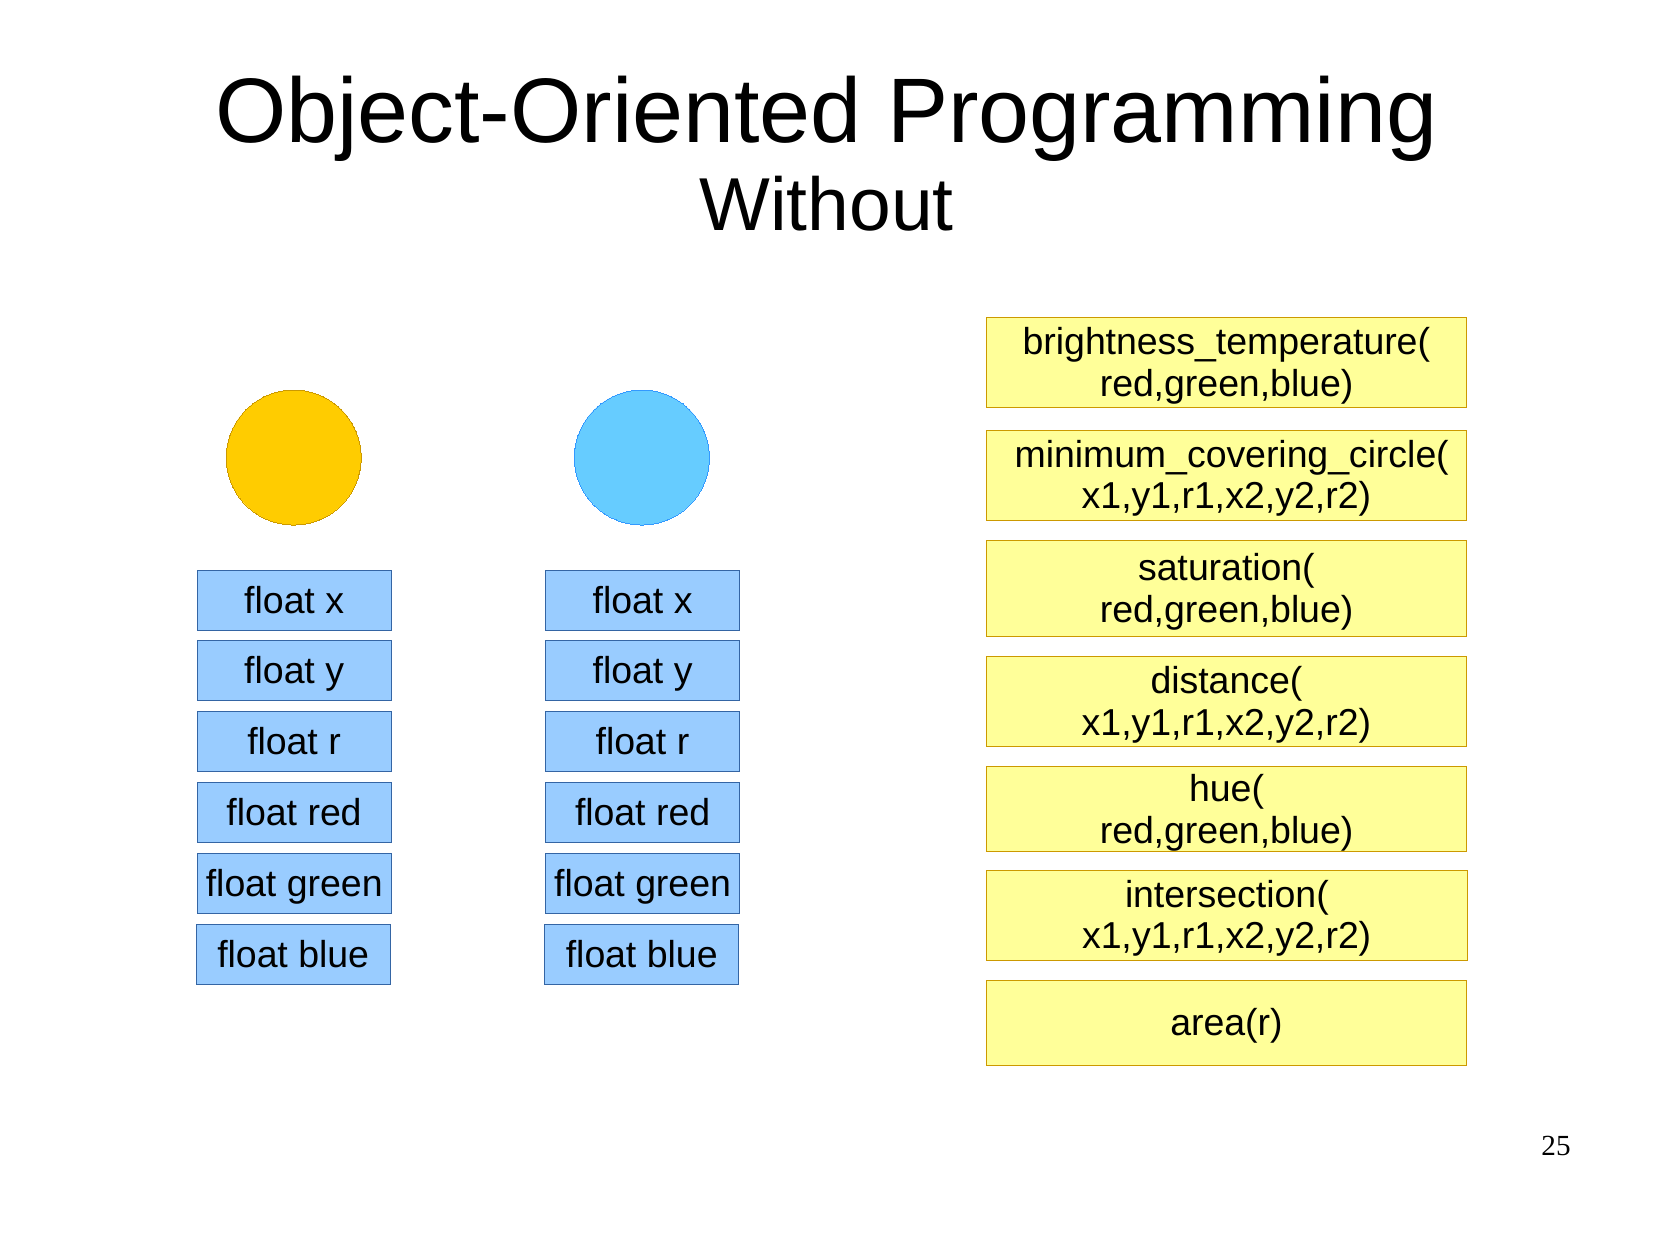

# Object-Oriented Programming Without
brightness_temperature(
red,green,blue)
float x
float y
float r
float red
float green
float blue
float x
float y
float r
float red
float green
float blue
 minimum_covering_circle(
x1,y1,r1,x2,y2,r2)
saturation(
red,green,blue)
distance(
x1,y1,r1,x2,y2,r2)
hue(
red,green,blue)
intersection(
x1,y1,r1,x2,y2,r2)
area(r)
25